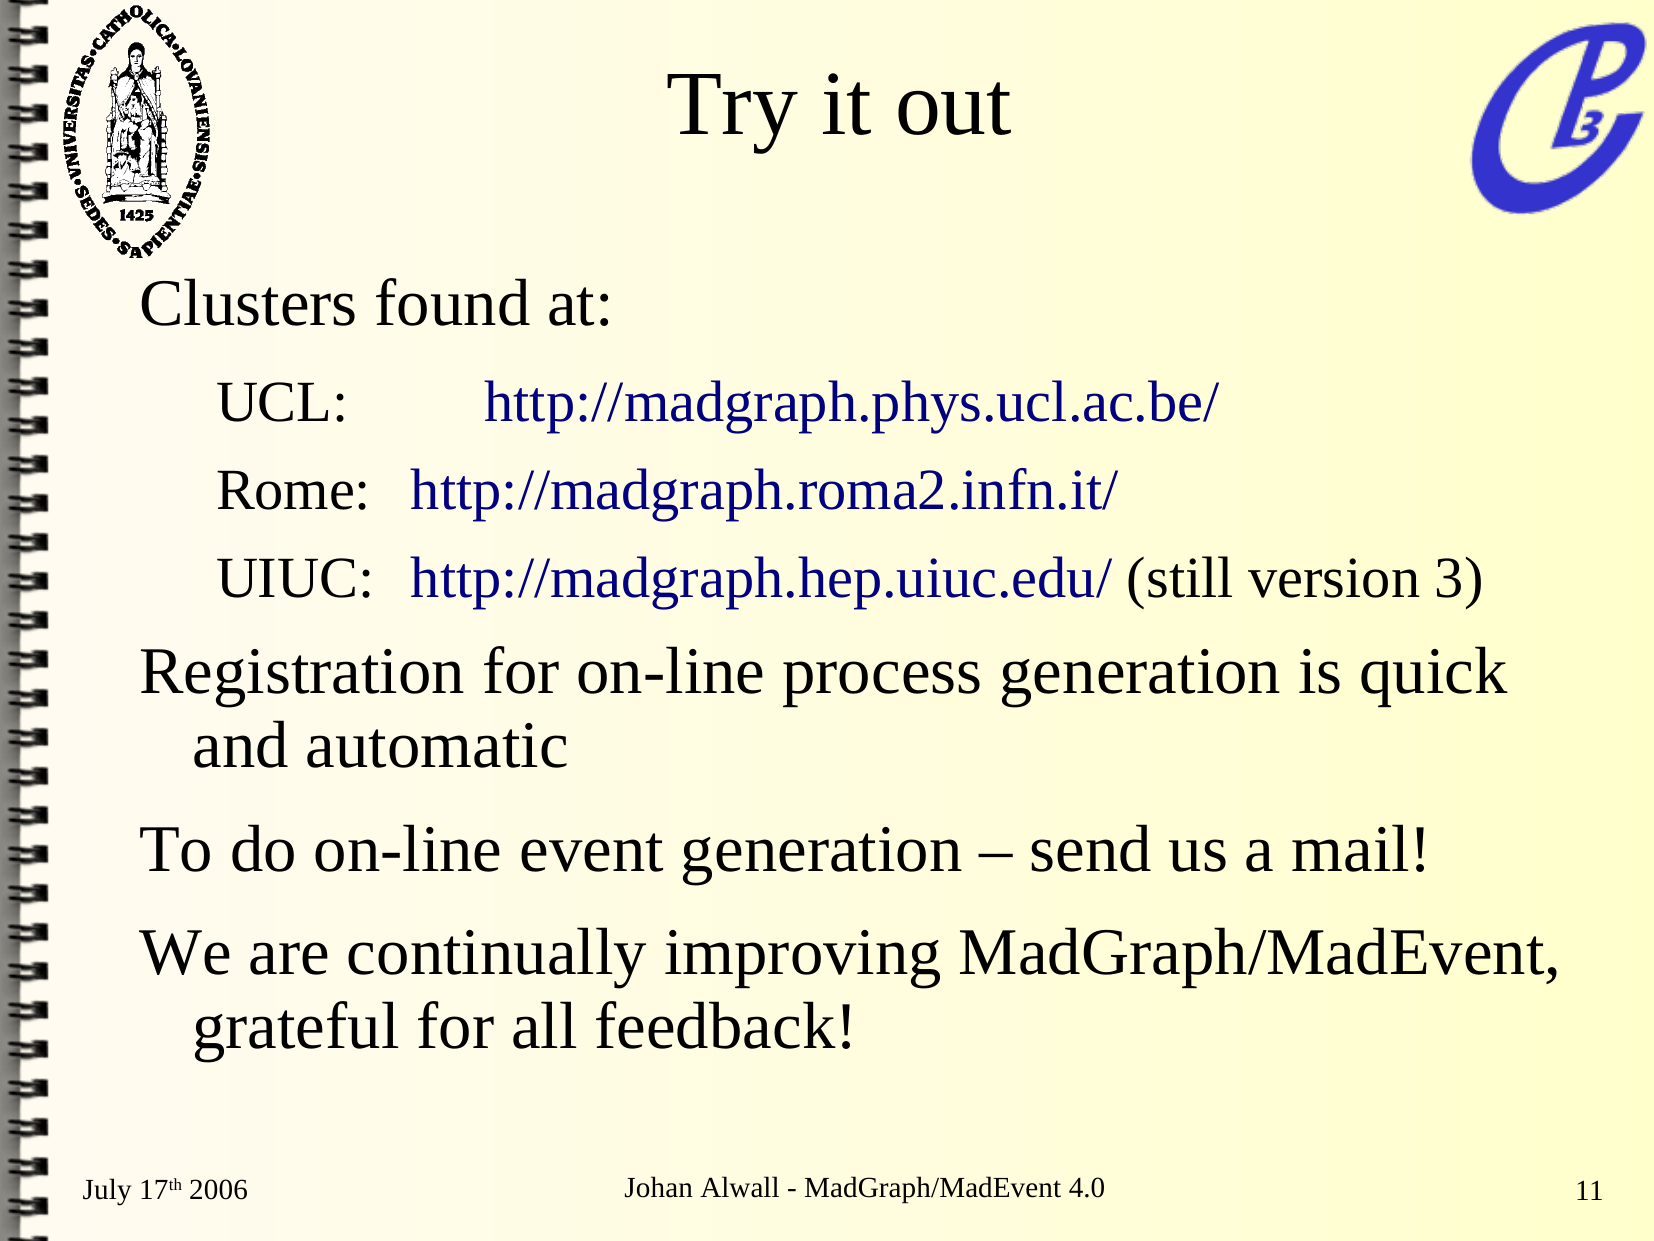

# Try it out
Clusters found at:
UCL: 		http://madgraph.phys.ucl.ac.be/
Rome: 	http://madgraph.roma2.infn.it/
UIUC: 	http://madgraph.hep.uiuc.edu/ (still version 3)
Registration for on-line process generation is quick and automatic
To do on-line event generation – send us a mail!
We are continually improving MadGraph/MadEvent, grateful for all feedback!
Johan Alwall - MadGraph/MadEvent 4.0
July 17 2006
11